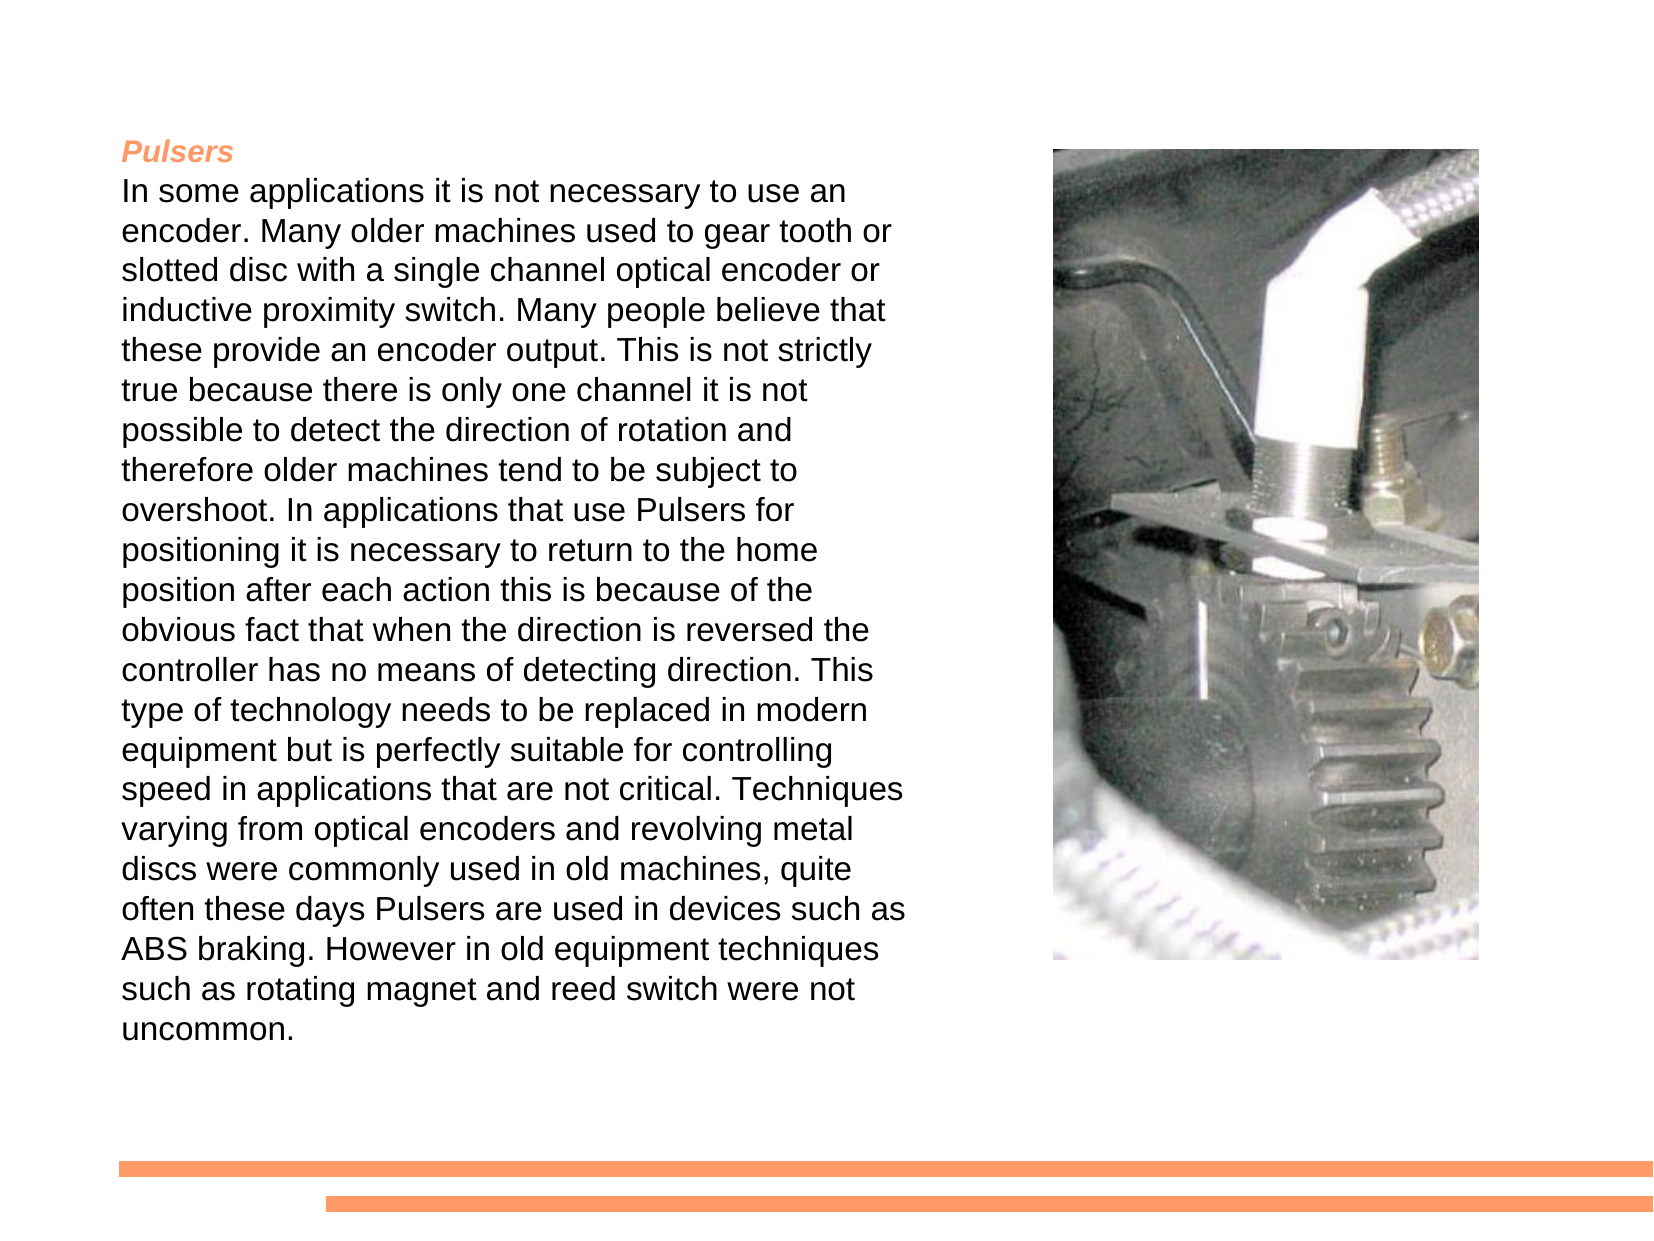

# Pulsers
In some applications it is not necessary to use an encoder. Many older machines used to gear tooth or slotted disc with a single channel optical encoder or inductive proximity switch. Many people believe that these provide an encoder output. This is not strictly true because there is only one channel it is not possible to detect the direction of rotation and therefore older machines tend to be subject to overshoot. In applications that use Pulsers for positioning it is necessary to return to the home position after each action this is because of the obvious fact that when the direction is reversed the controller has no means of detecting direction. This type of technology needs to be replaced in modern equipment but is perfectly suitable for controlling speed in applications that are not critical. Techniques varying from optical encoders and revolving metal discs were commonly used in old machines, quite often these days Pulsers are used in devices such as ABS braking. However in old equipment techniques such as rotating magnet and reed switch were not uncommon.